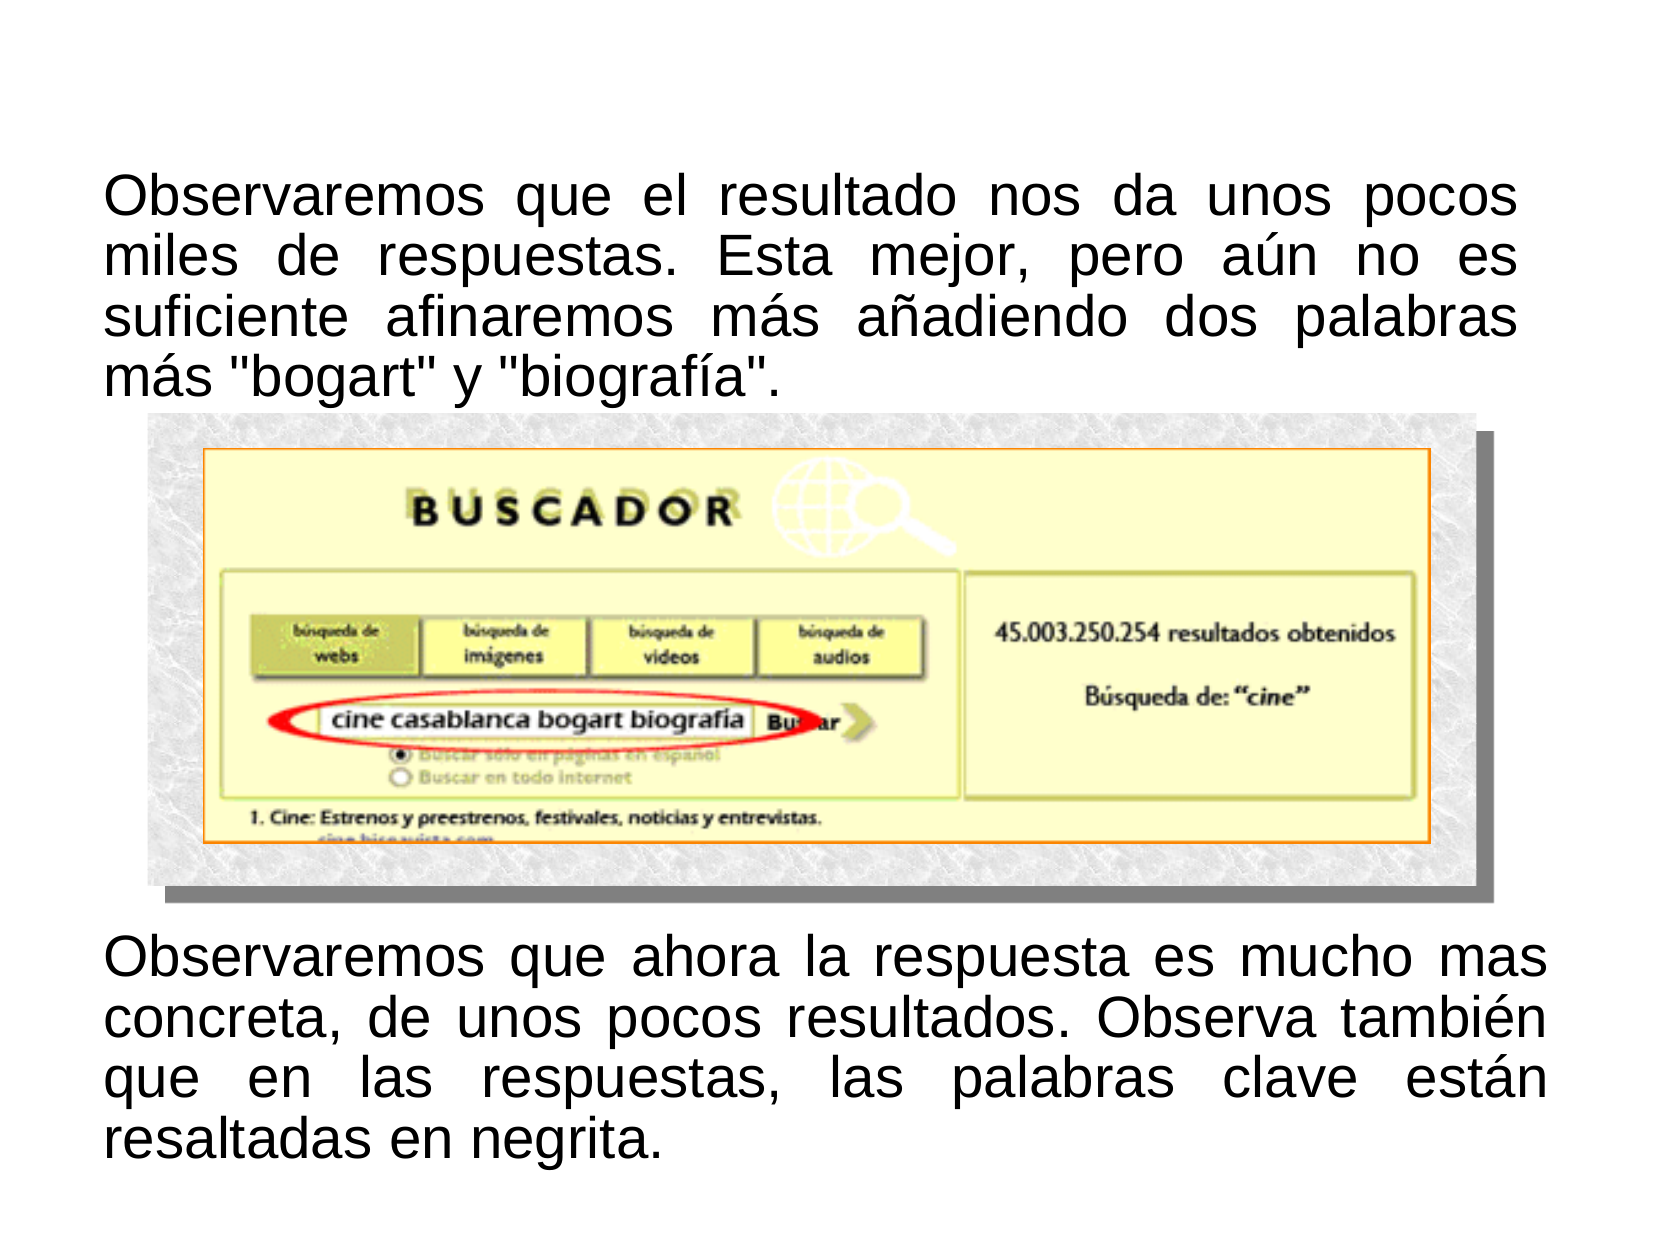

Observaremos que el resultado nos da unos pocos miles de respuestas. Esta mejor, pero aún no es suficiente afinaremos más añadiendo dos palabras más "bogart" y "biografía".
Observaremos que ahora la respuesta es mucho mas concreta, de unos pocos resultados. Observa también que en las respuestas, las palabras clave están resaltadas en negrita.